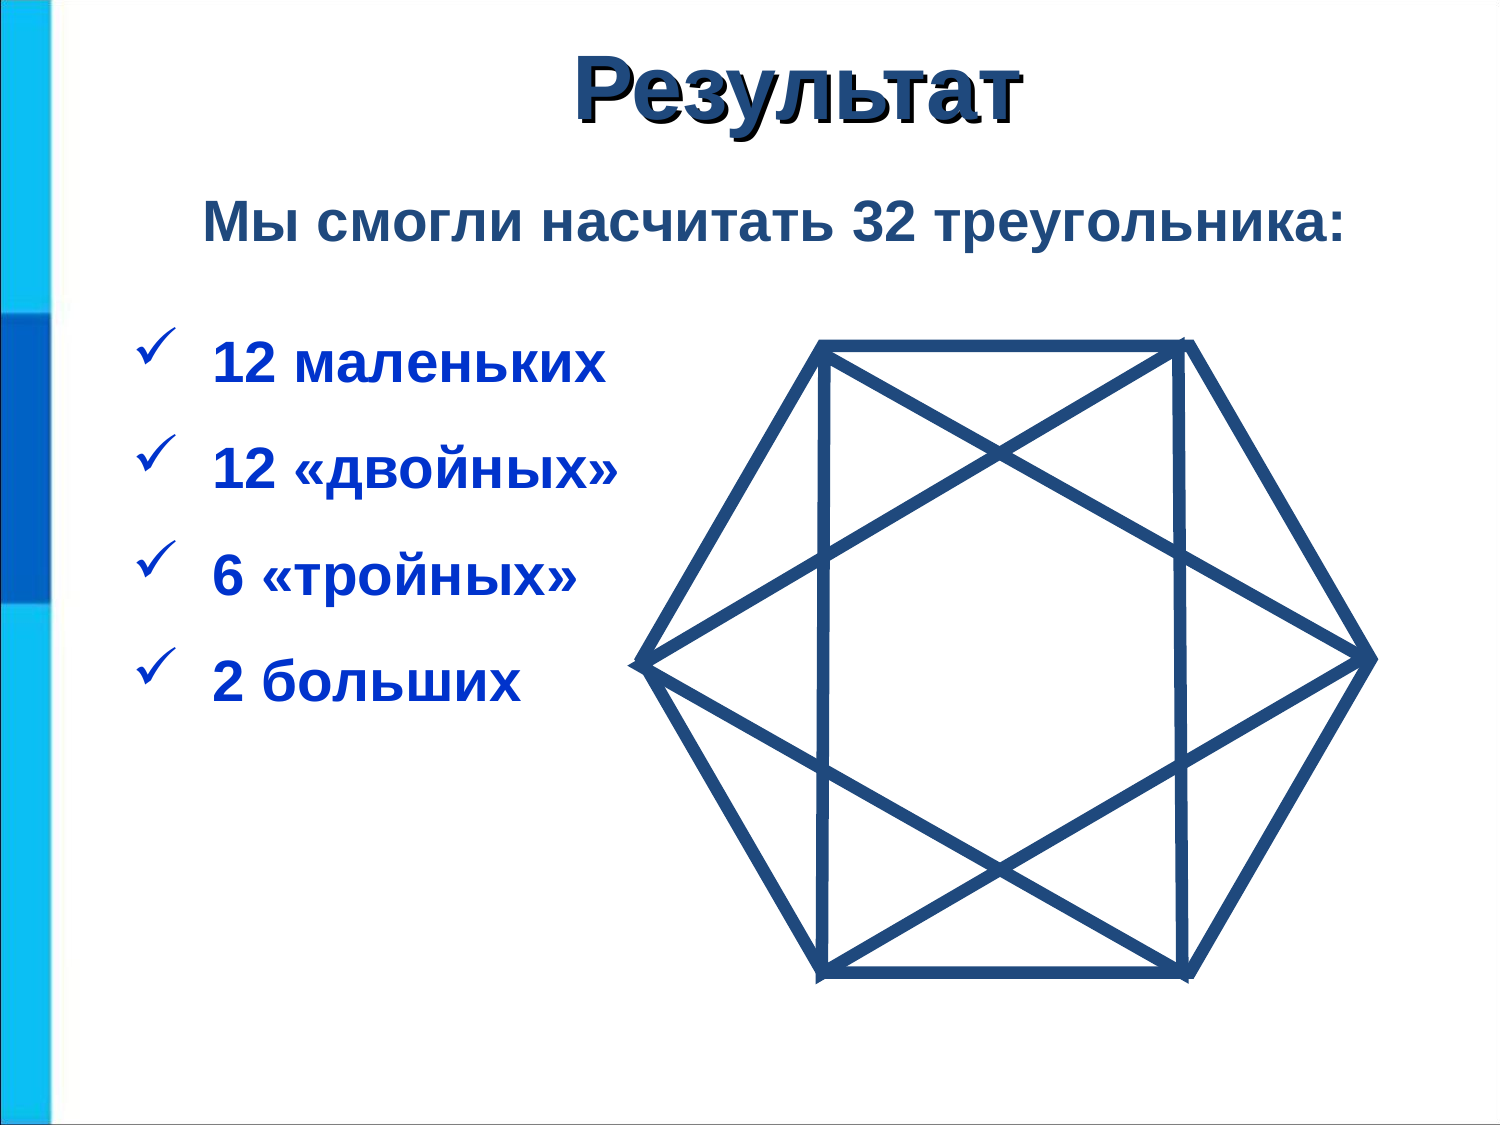

# Результат
Мы смогли насчитать 32 треугольника:
 12 маленьких
 12 «двойных»
 6 «тройных»
 2 больших